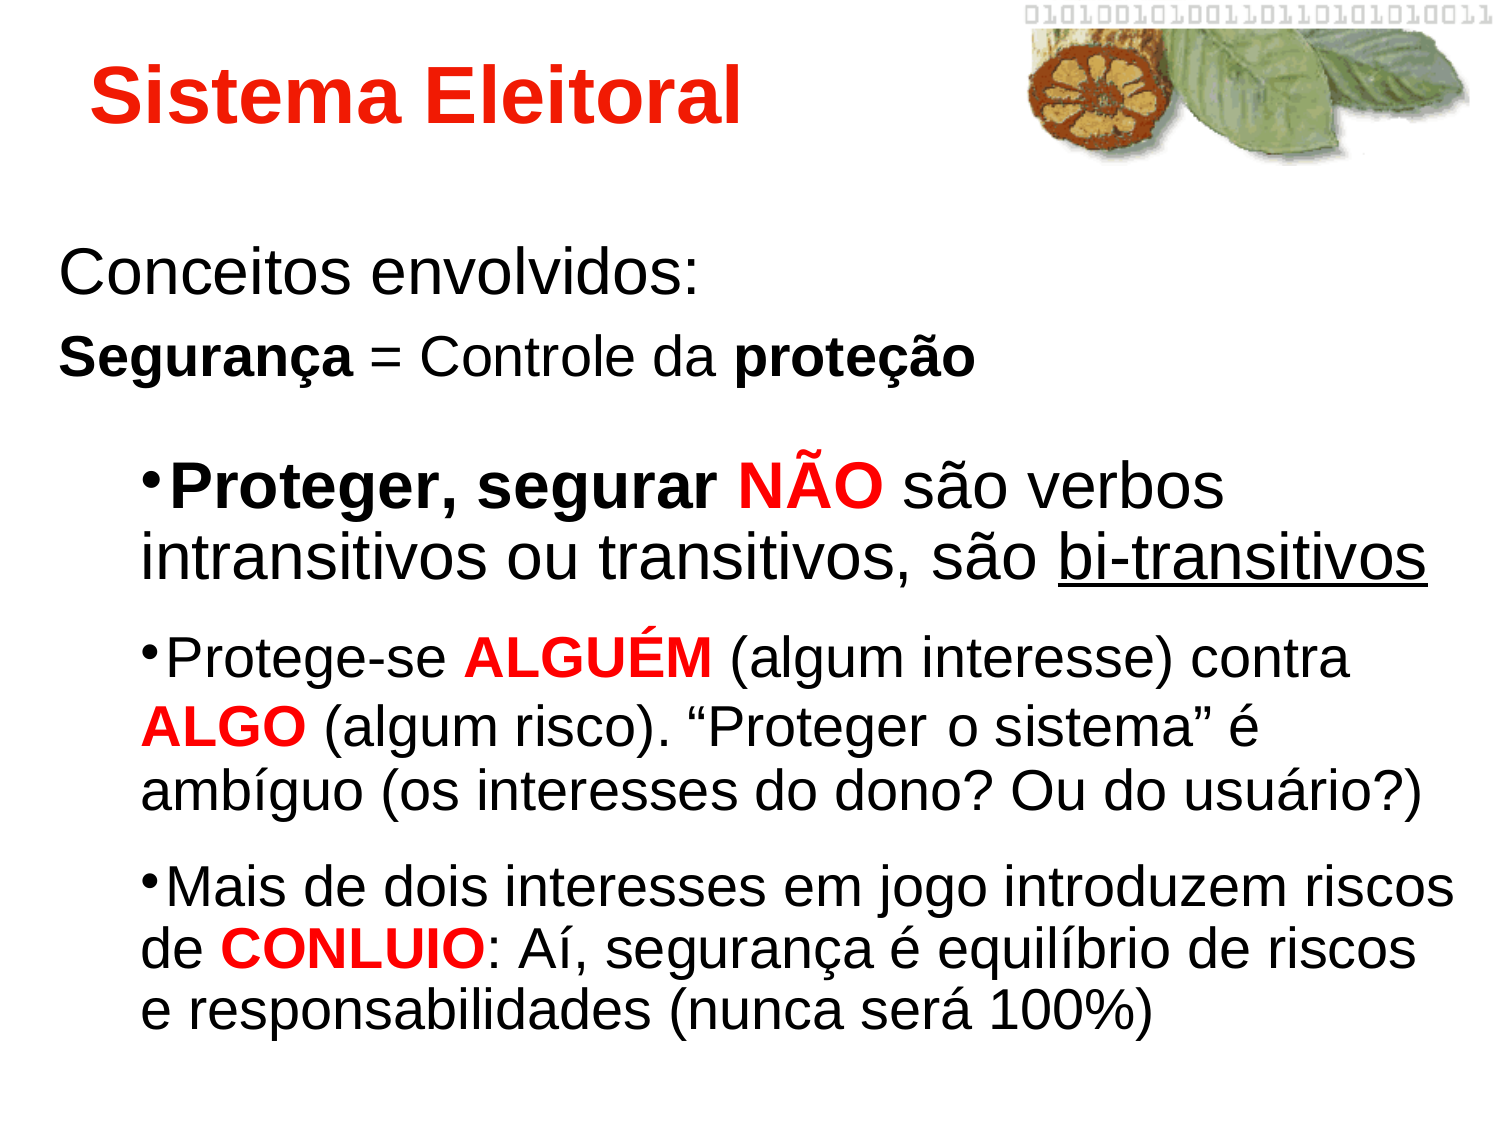

# Sistema Eleitoral
Conceitos envolvidos:
Segurança = Controle da proteção
Proteger, segurar NÃO são verbos intransitivos ou transitivos, são bi-transitivos
Protege-se ALGUÉM (algum interesse) contra ALGO (algum risco). “Proteger o sistema” é ambíguo (os interesses do dono? Ou do usuário?)
Mais de dois interesses em jogo introduzem riscos de CONLUIO: Aí, segurança é equilíbrio de riscos e responsabilidades (nunca será 100%)